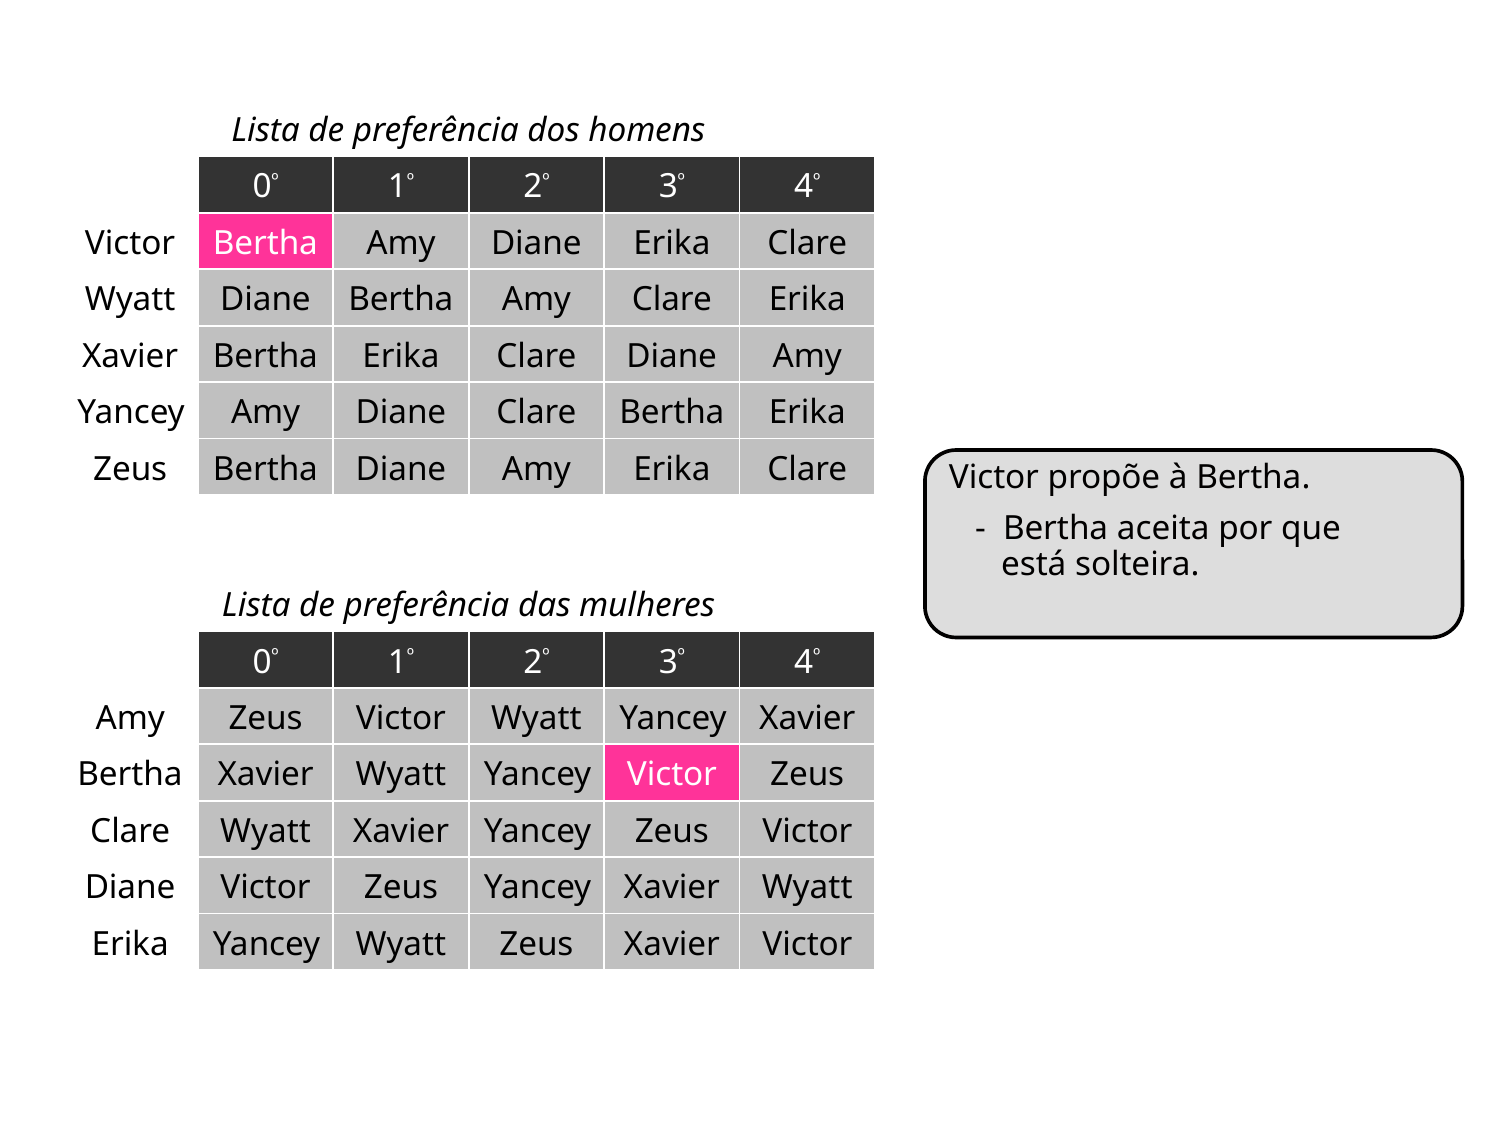

Bertha
Victor propõe à Bertha.
 - Bertha aceita por que
 está solteira.
Victor